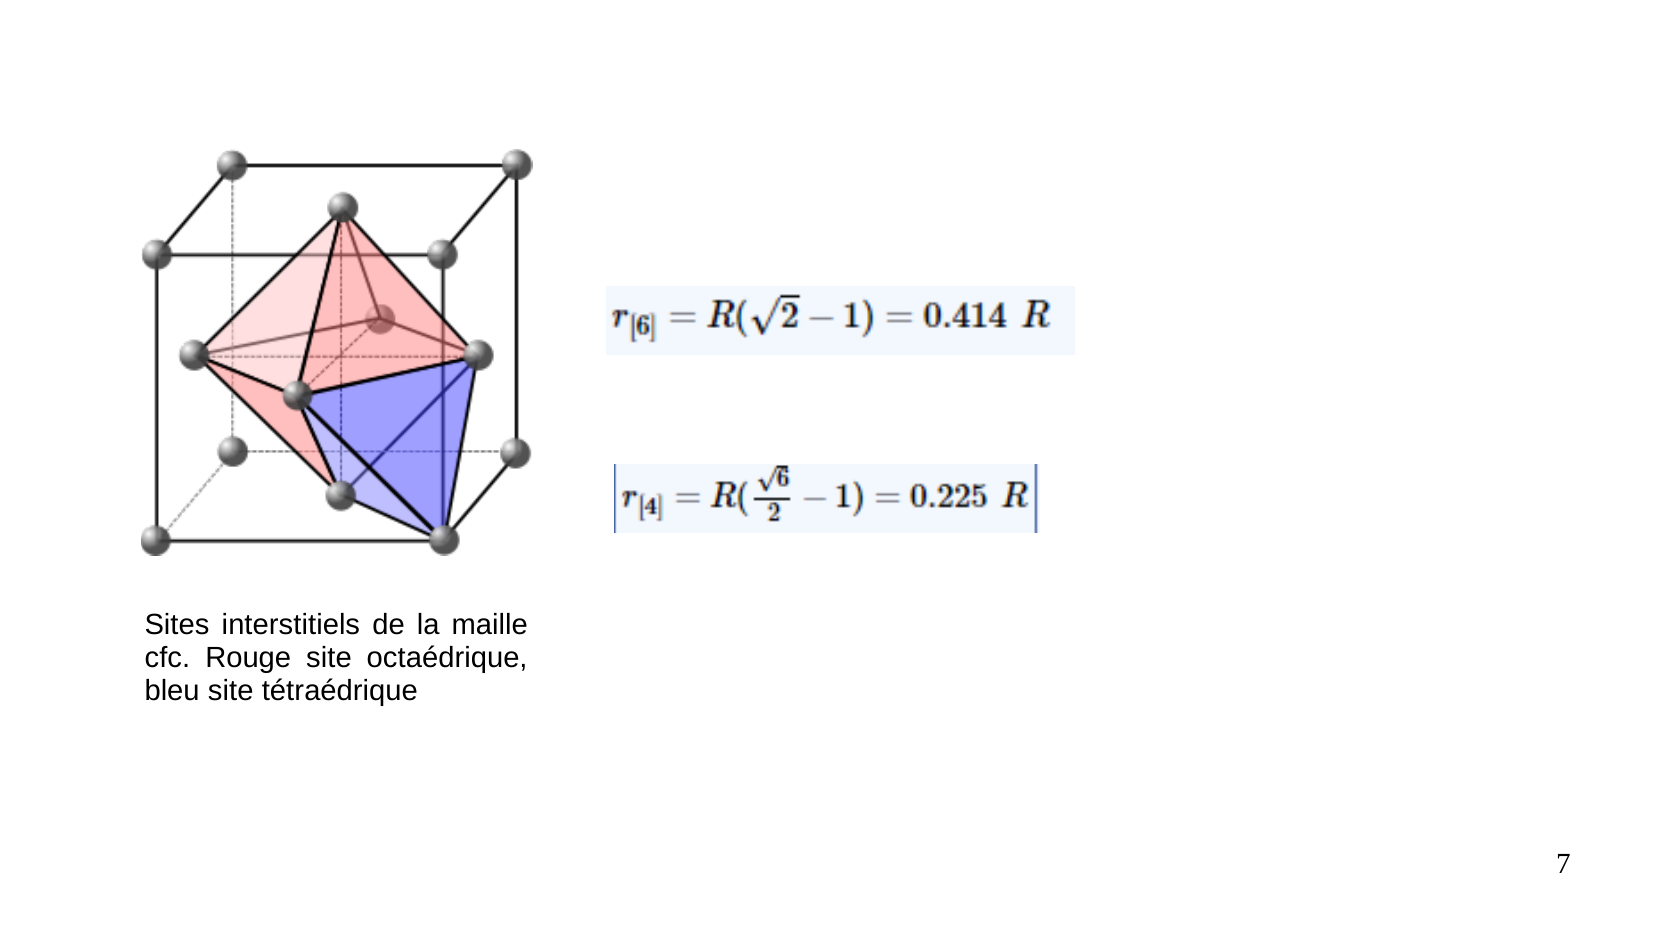

Sites interstitiels de la maille cfc. Rouge site octaédrique, bleu site tétraédrique
7